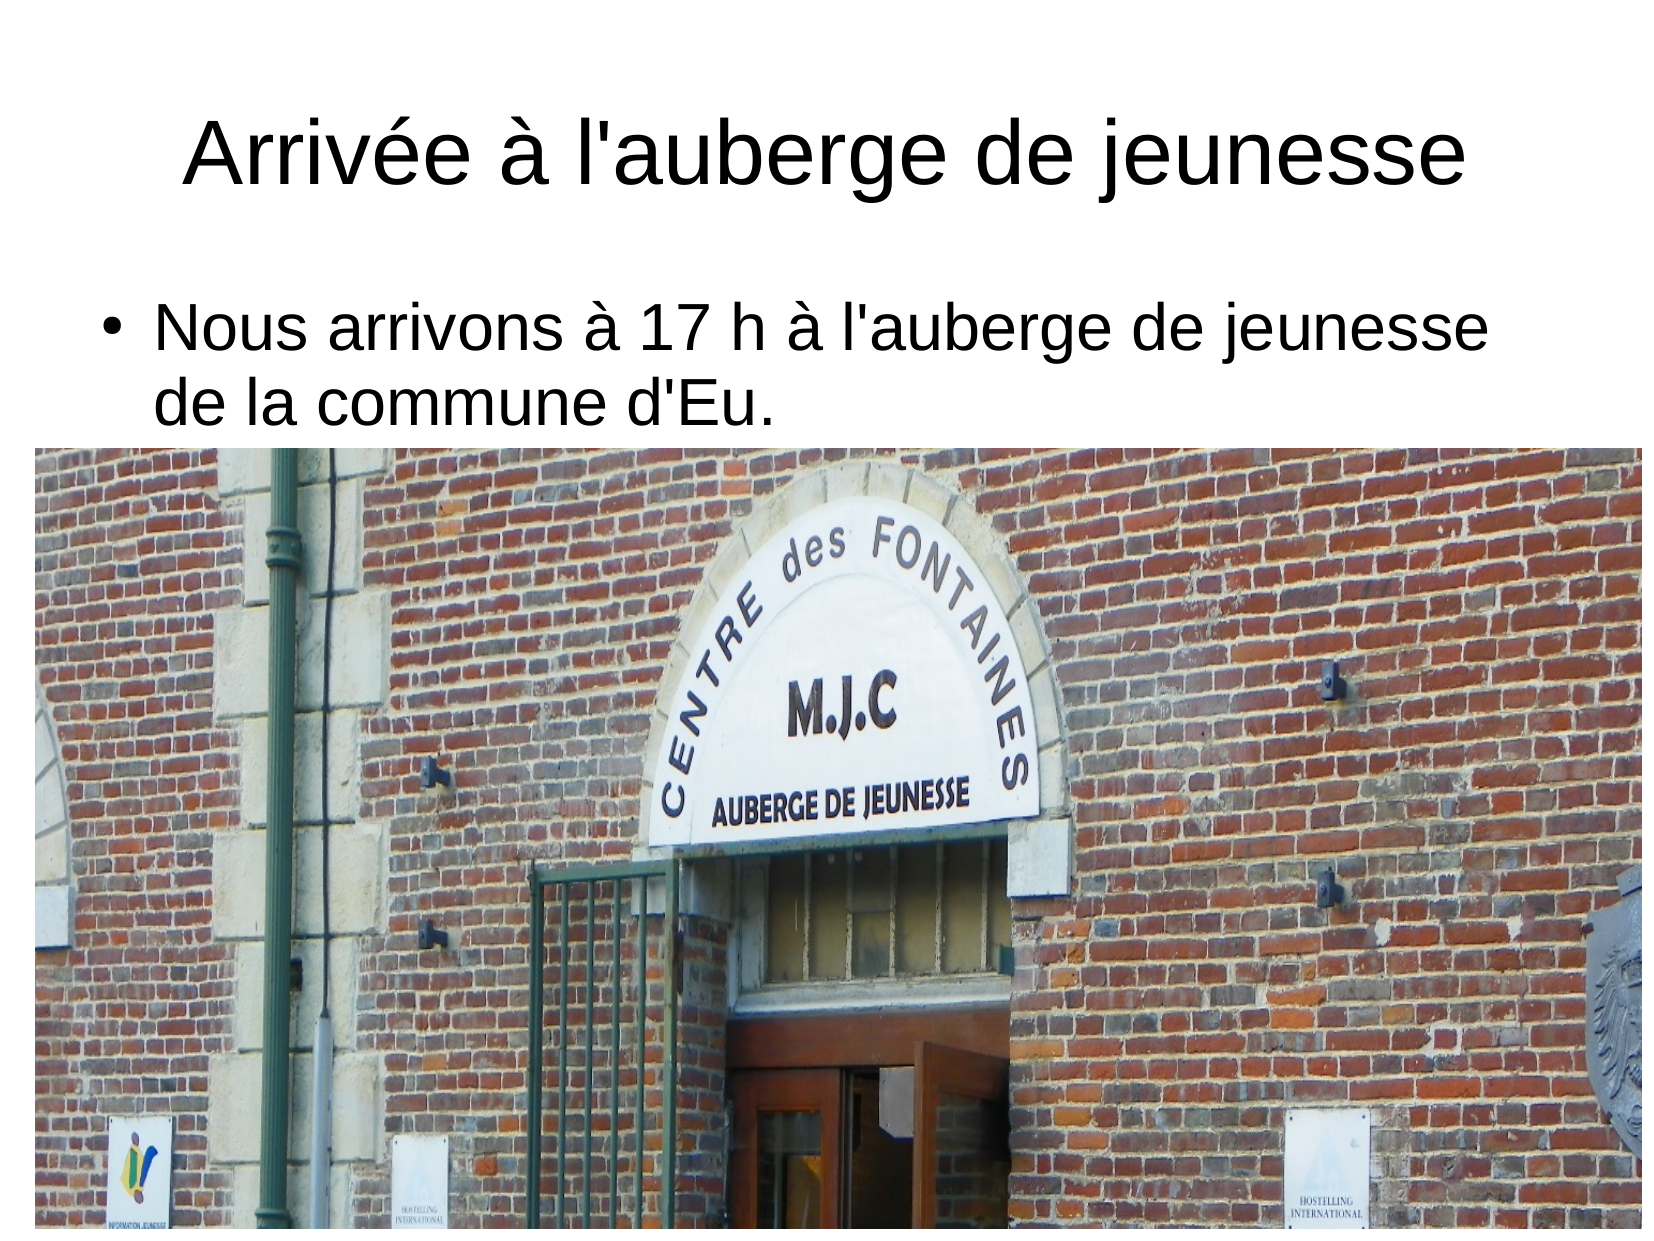

# Arrivée à l'auberge de jeunesse
Nous arrivons à 17 h à l'auberge de jeunesse de la commune d'Eu.